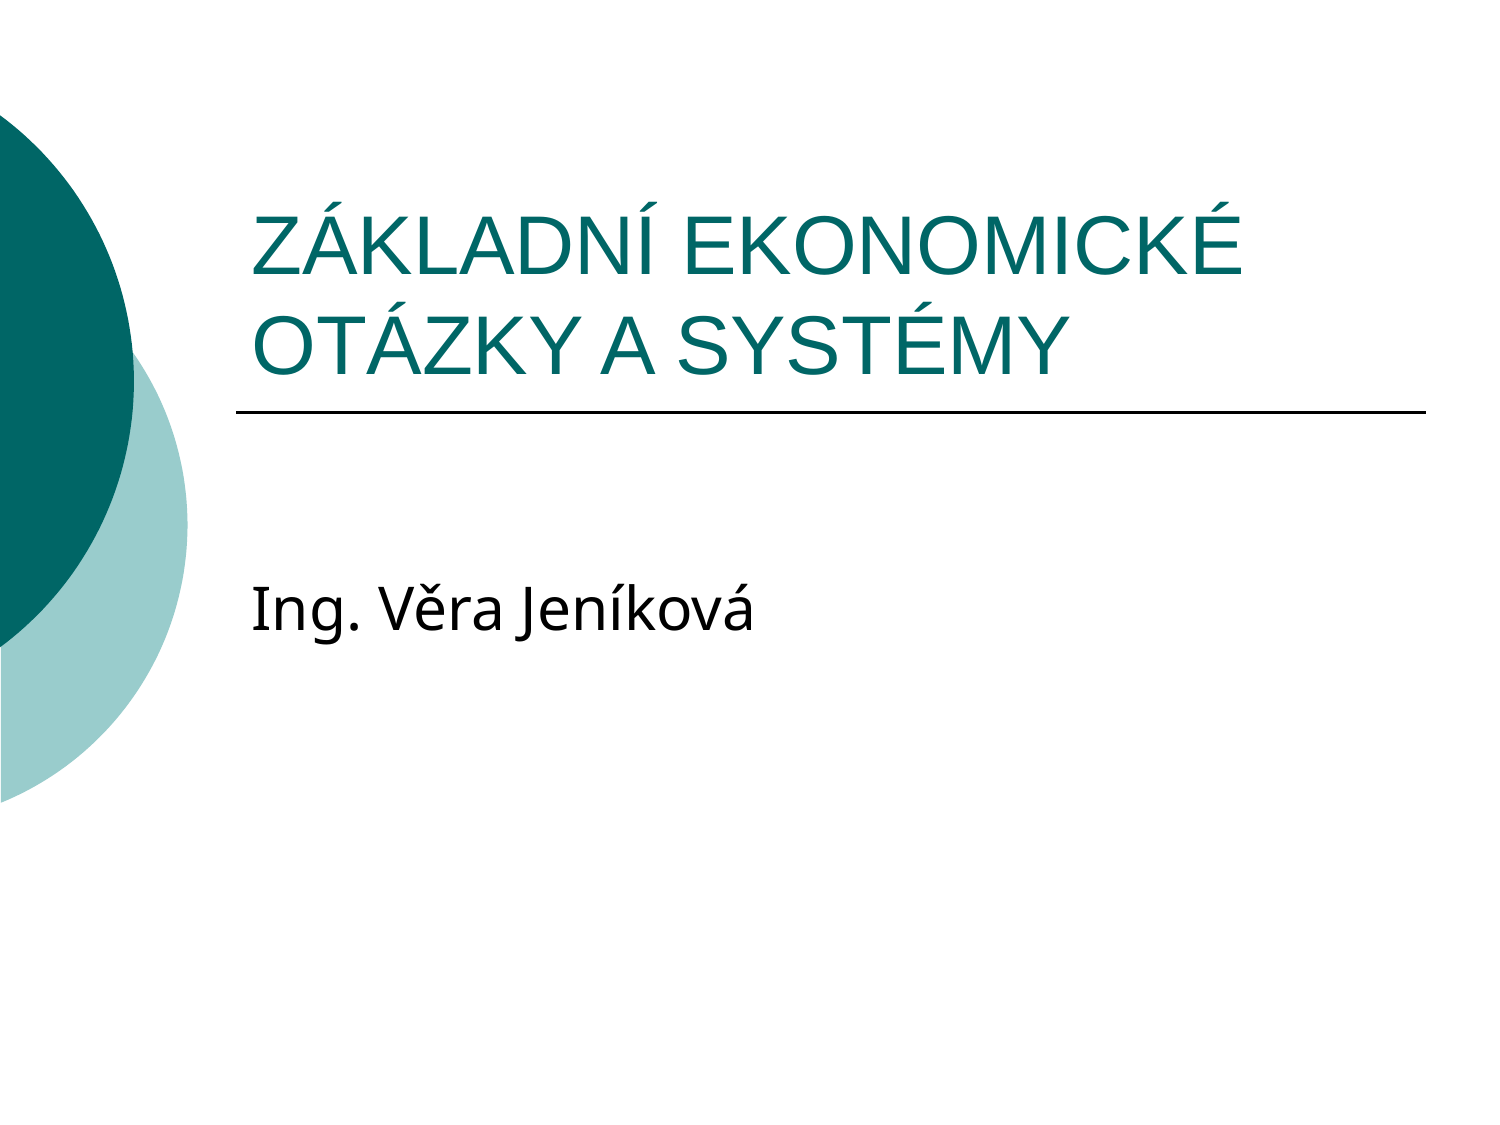

# ZÁKLADNÍ EKONOMICKÉ OTÁZKY A SYSTÉMY
Ing. Věra Jeníková